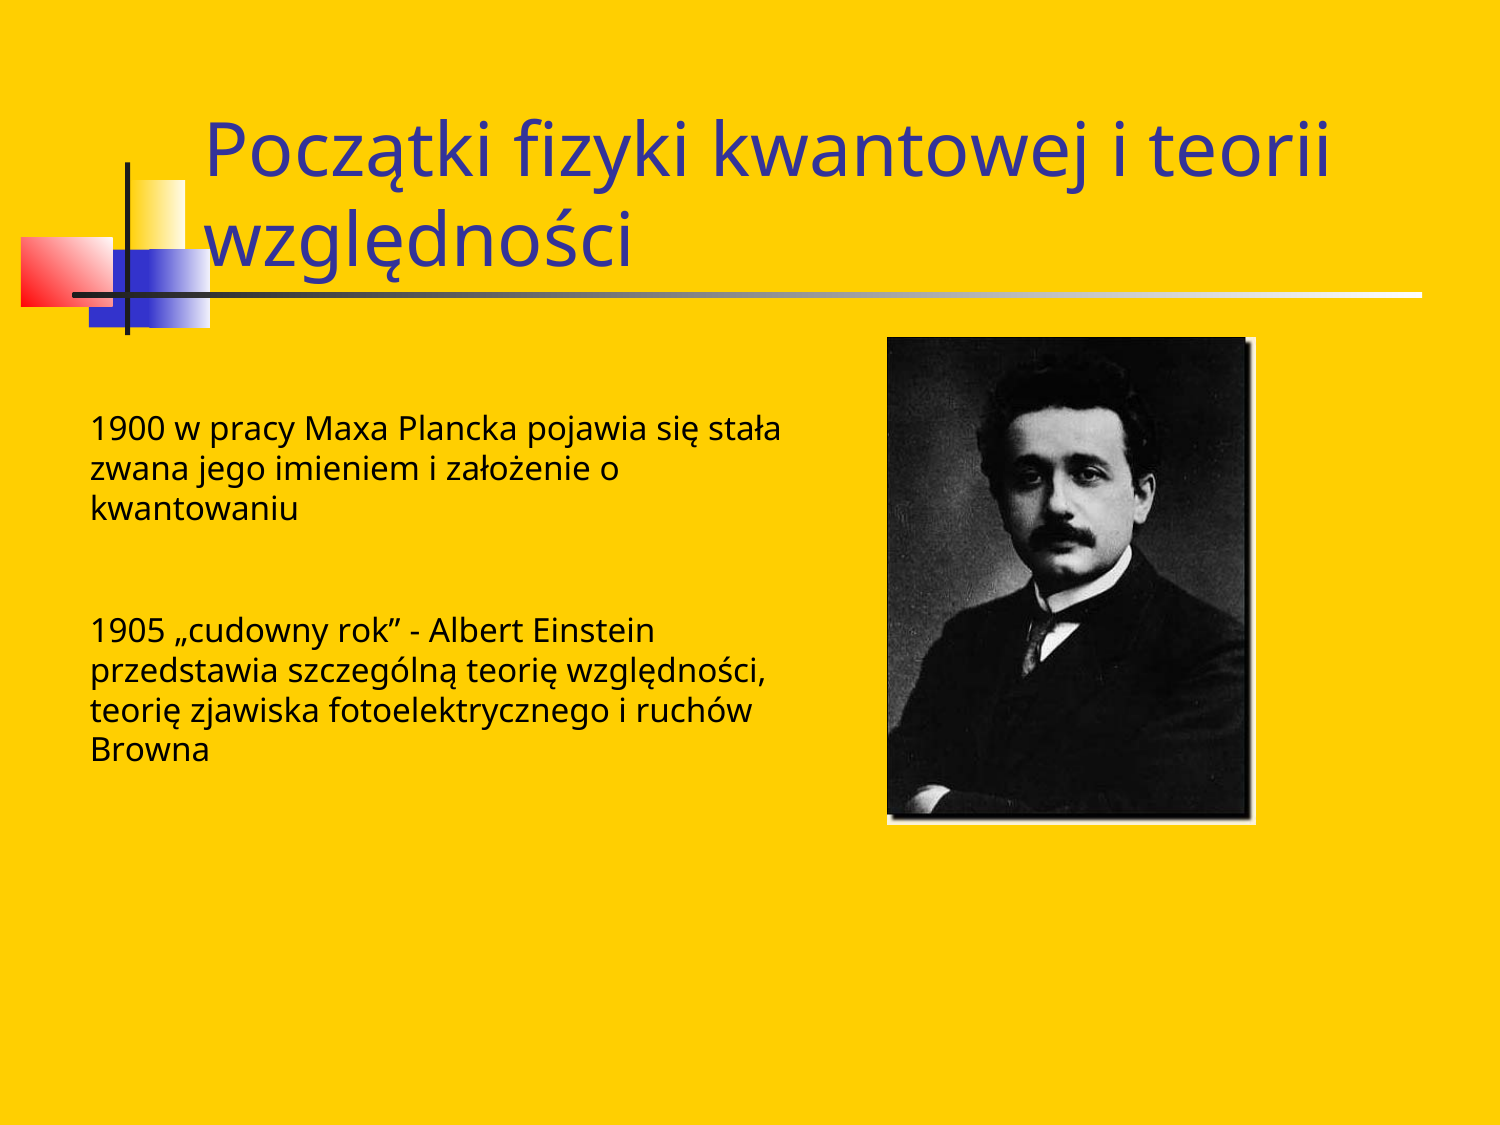

# Początki fizyki kwantowej i teorii względności
1900 w pracy Maxa Plancka pojawia się stała zwana jego imieniem i założenie o kwantowaniu
1905 „cudowny rok” - Albert Einstein przedstawia szczególną teorię względności, teorię zjawiska fotoelektrycznego i ruchów Browna